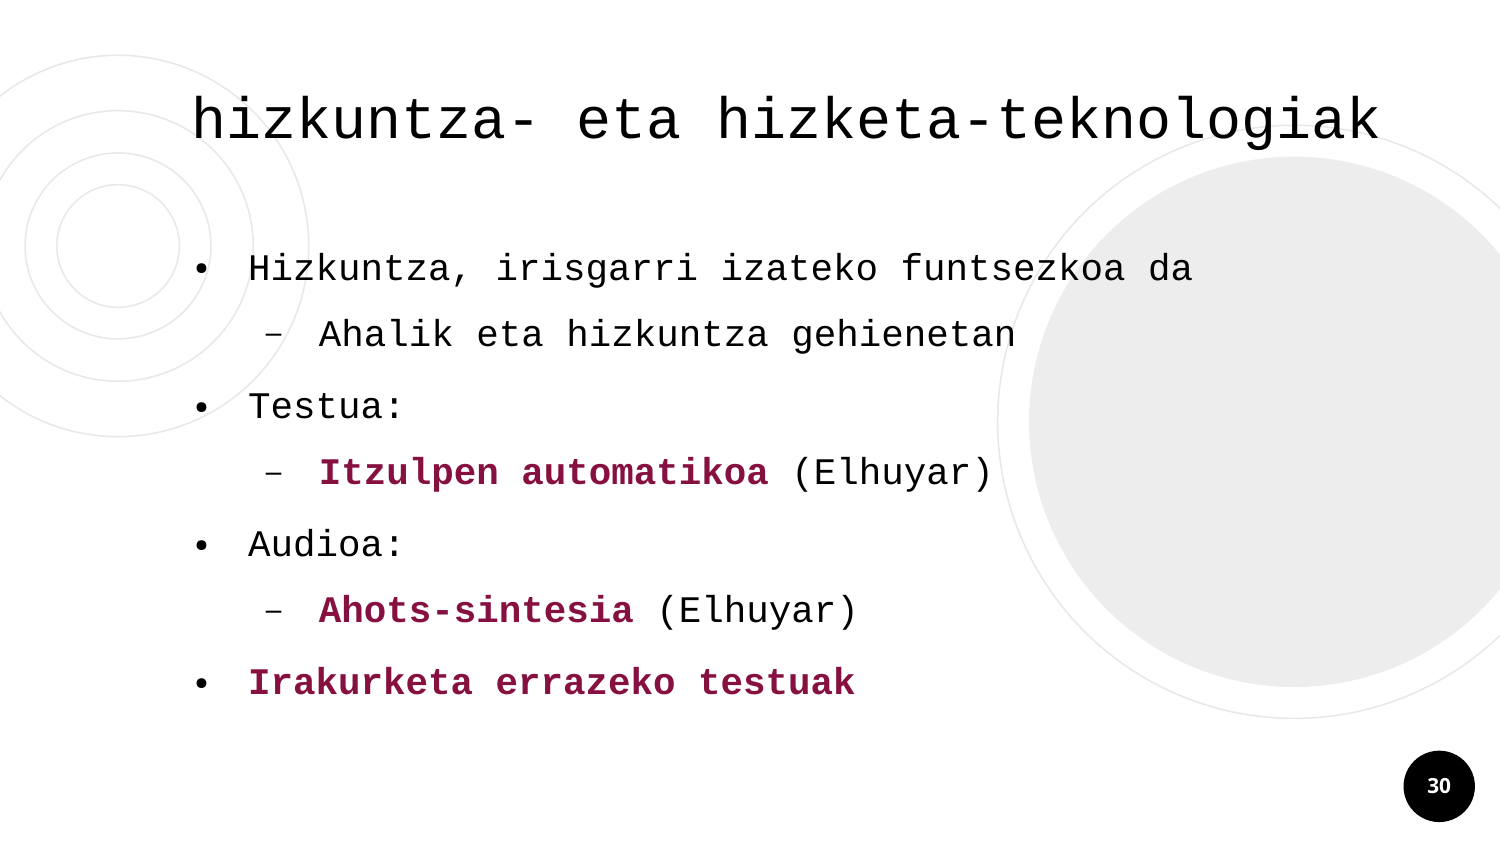

hizkuntza- eta hizketa-teknologiak
# Hizkuntza, irisgarri izateko funtsezkoa da
Ahalik eta hizkuntza gehienetan
Testua:
Itzulpen automatikoa (Elhuyar)
Audioa:
Ahots-sintesia (Elhuyar)
Irakurketa errazeko testuak